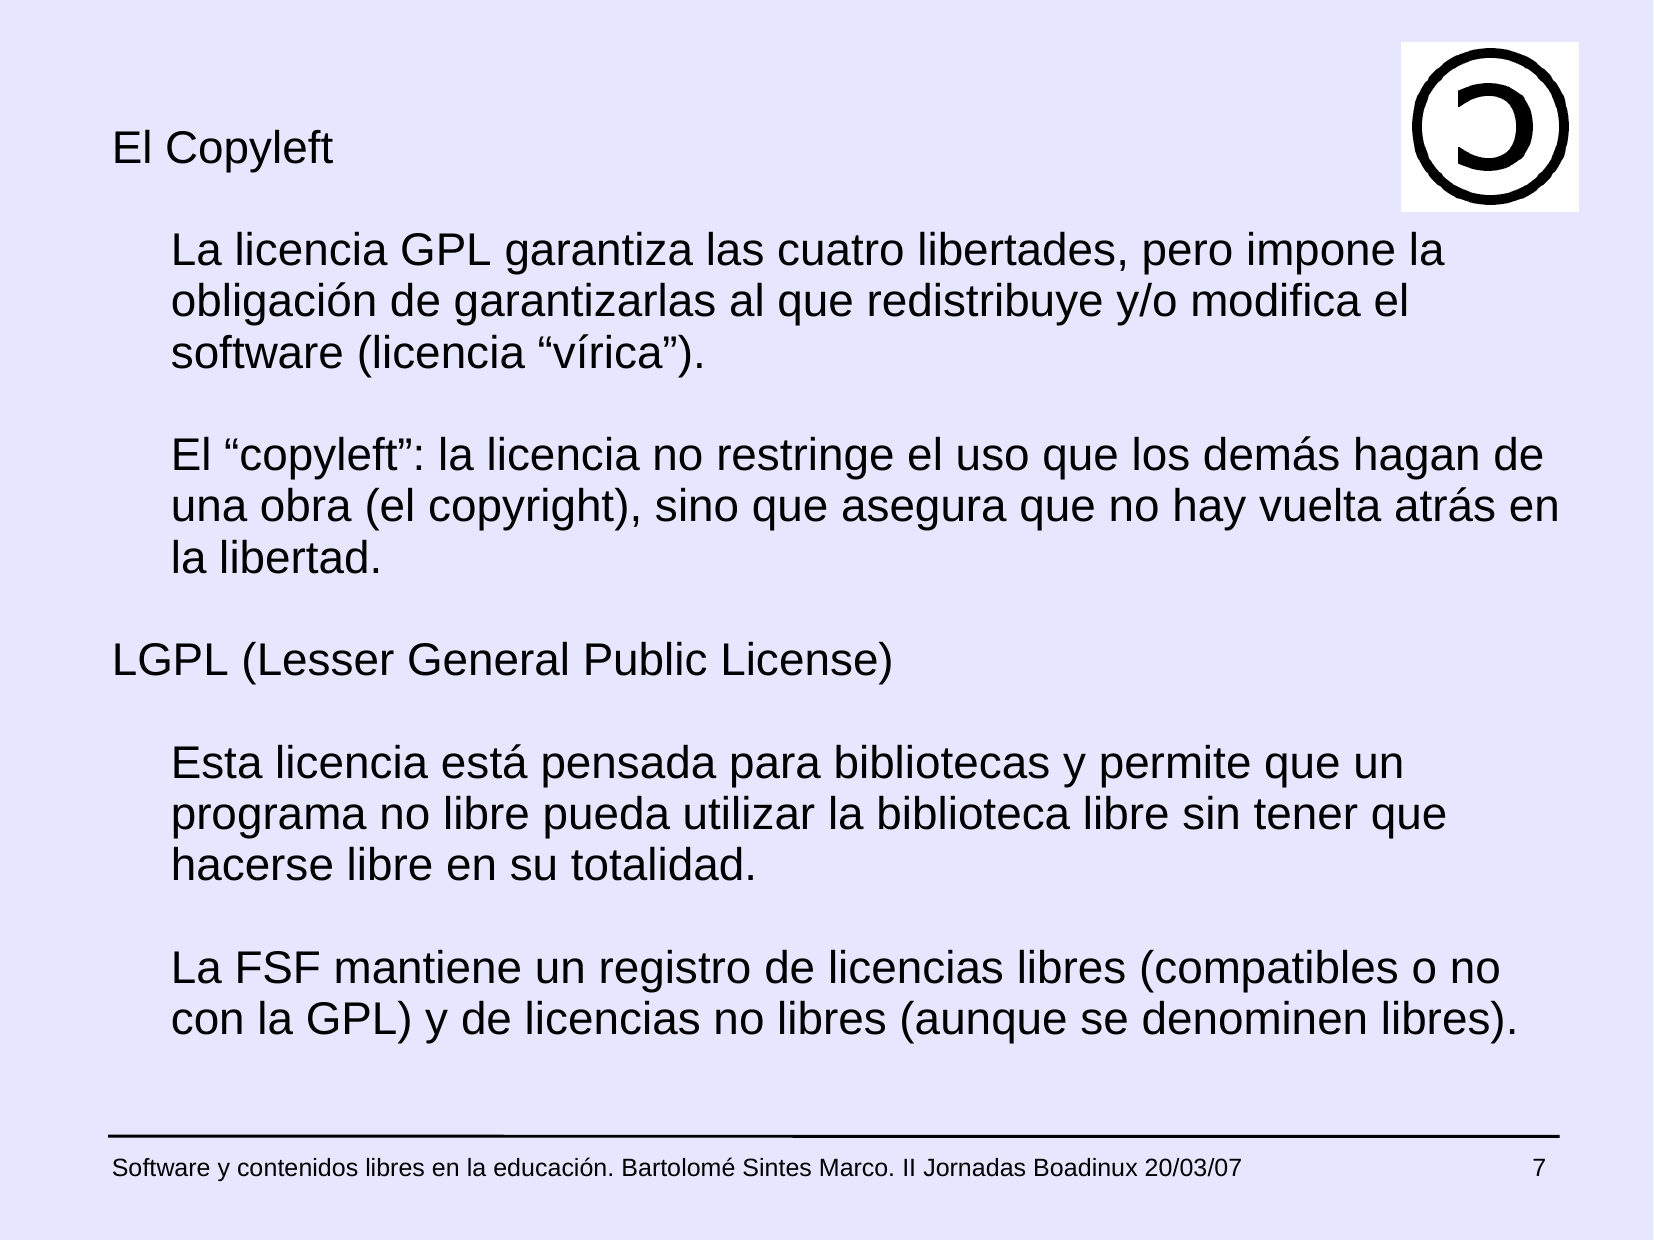

El Copyleft
La licencia GPL garantiza las cuatro libertades, pero impone la obligación de garantizarlas al que redistribuye y/o modifica el software (licencia “vírica”).
El “copyleft”: la licencia no restringe el uso que los demás hagan de una obra (el copyright), sino que asegura que no hay vuelta atrás en la libertad.
LGPL (Lesser General Public License)
Esta licencia está pensada para bibliotecas y permite que un programa no libre pueda utilizar la biblioteca libre sin tener que hacerse libre en su totalidad.
La FSF mantiene un registro de licencias libres (compatibles o no con la GPL) y de licencias no libres (aunque se denominen libres).